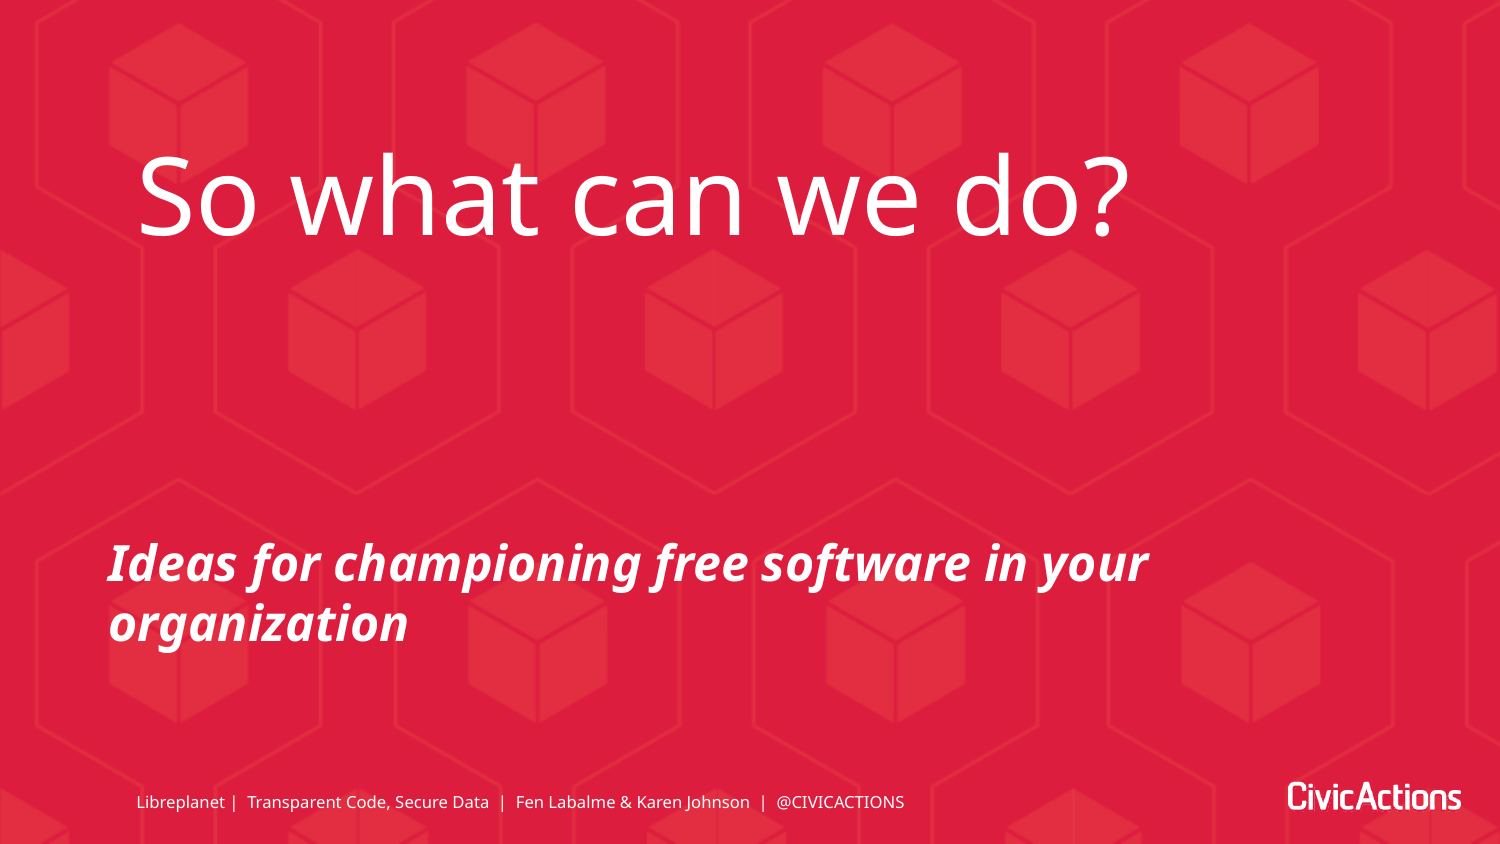

# So what can we do?
Ideas for championing free software in your organization
Libreplanet | Transparent Code, Secure Data | Fen Labalme & Karen Johnson | @CIVICACTIONS